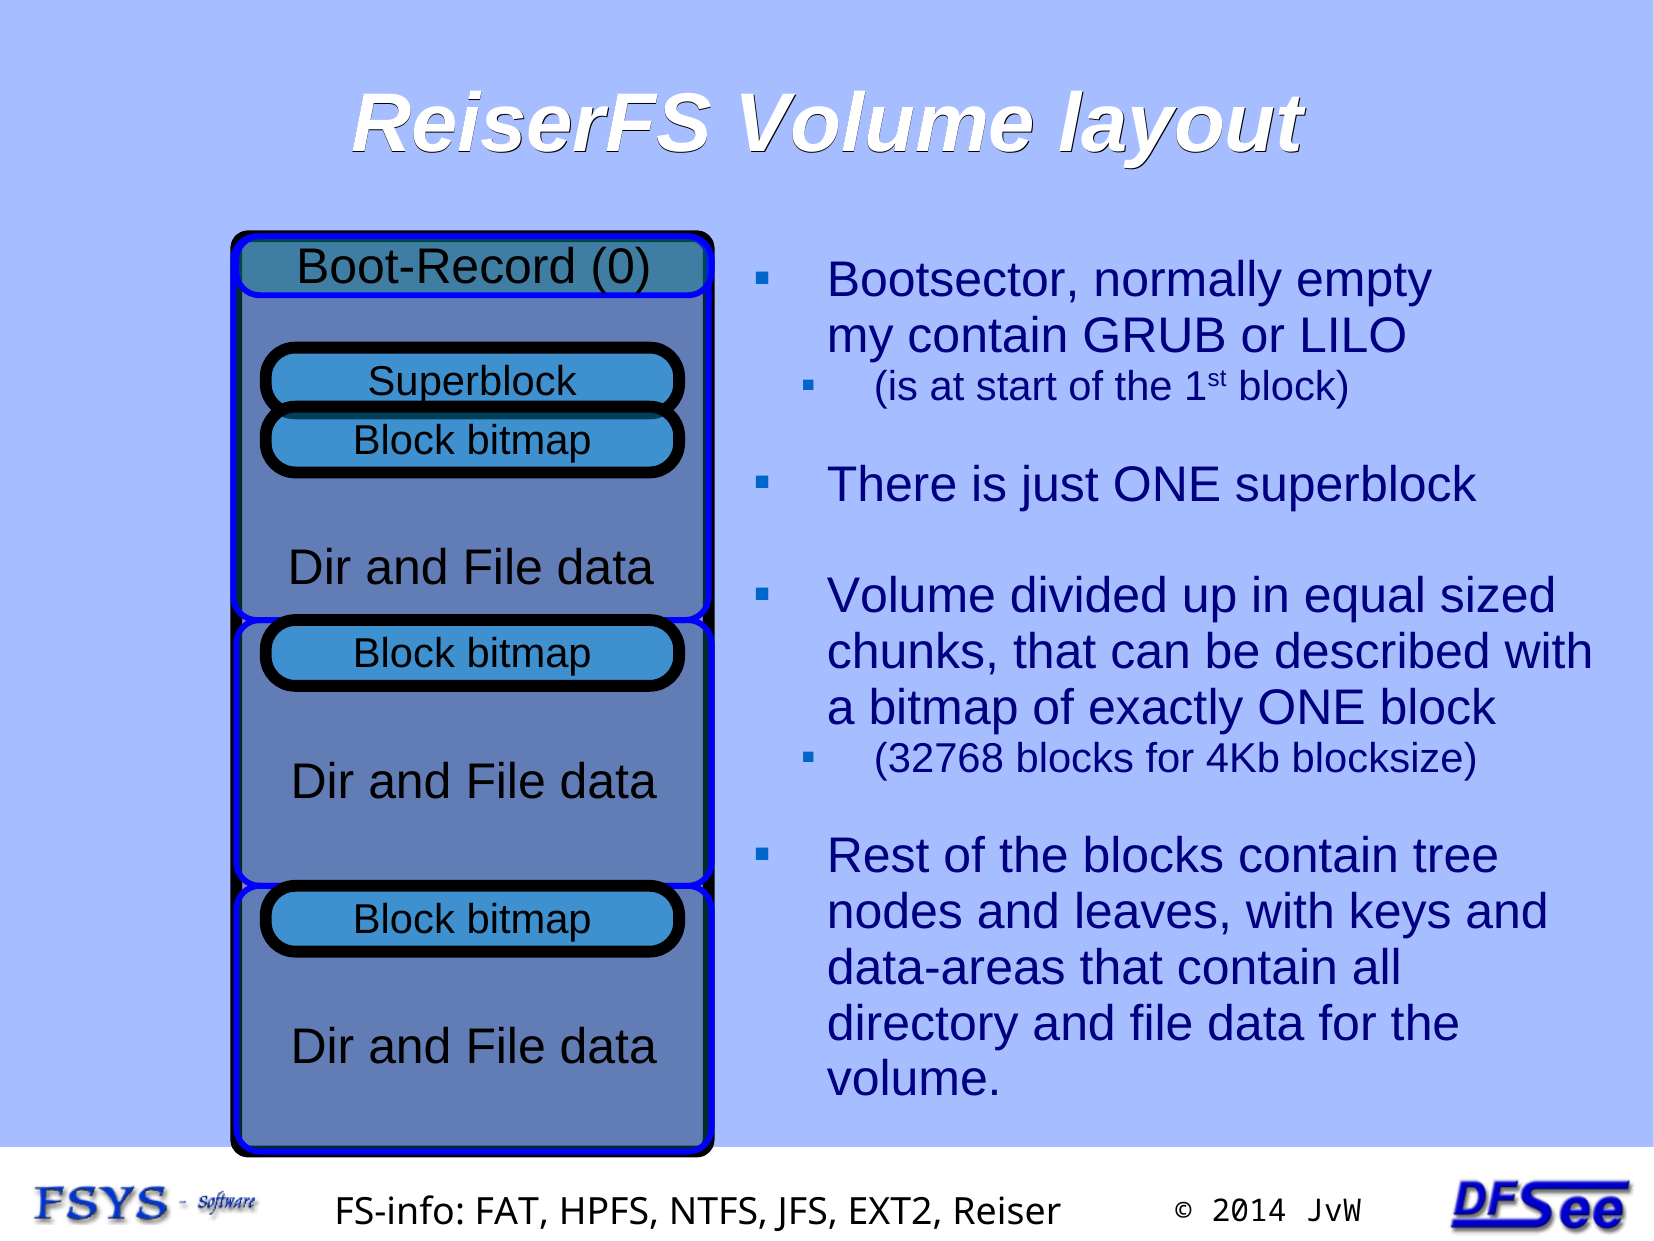

# ReiserFS Volume layout
Dir and File data
Boot-Record (0)
Bootsector, normally empty
my contain GRUB or LILO
(is at start of the 1st block)
There is just ONE superblock
Volume divided up in equal sized chunks, that can be described with a bitmap of exactly ONE block
(32768 blocks for 4Kb blocksize)
Rest of the blocks contain tree nodes and leaves, with keys and data-areas that contain all directory and file data for the volume.
Superblock
Block bitmap
Dir and File data
Block bitmap
Dir and File data
Block bitmap